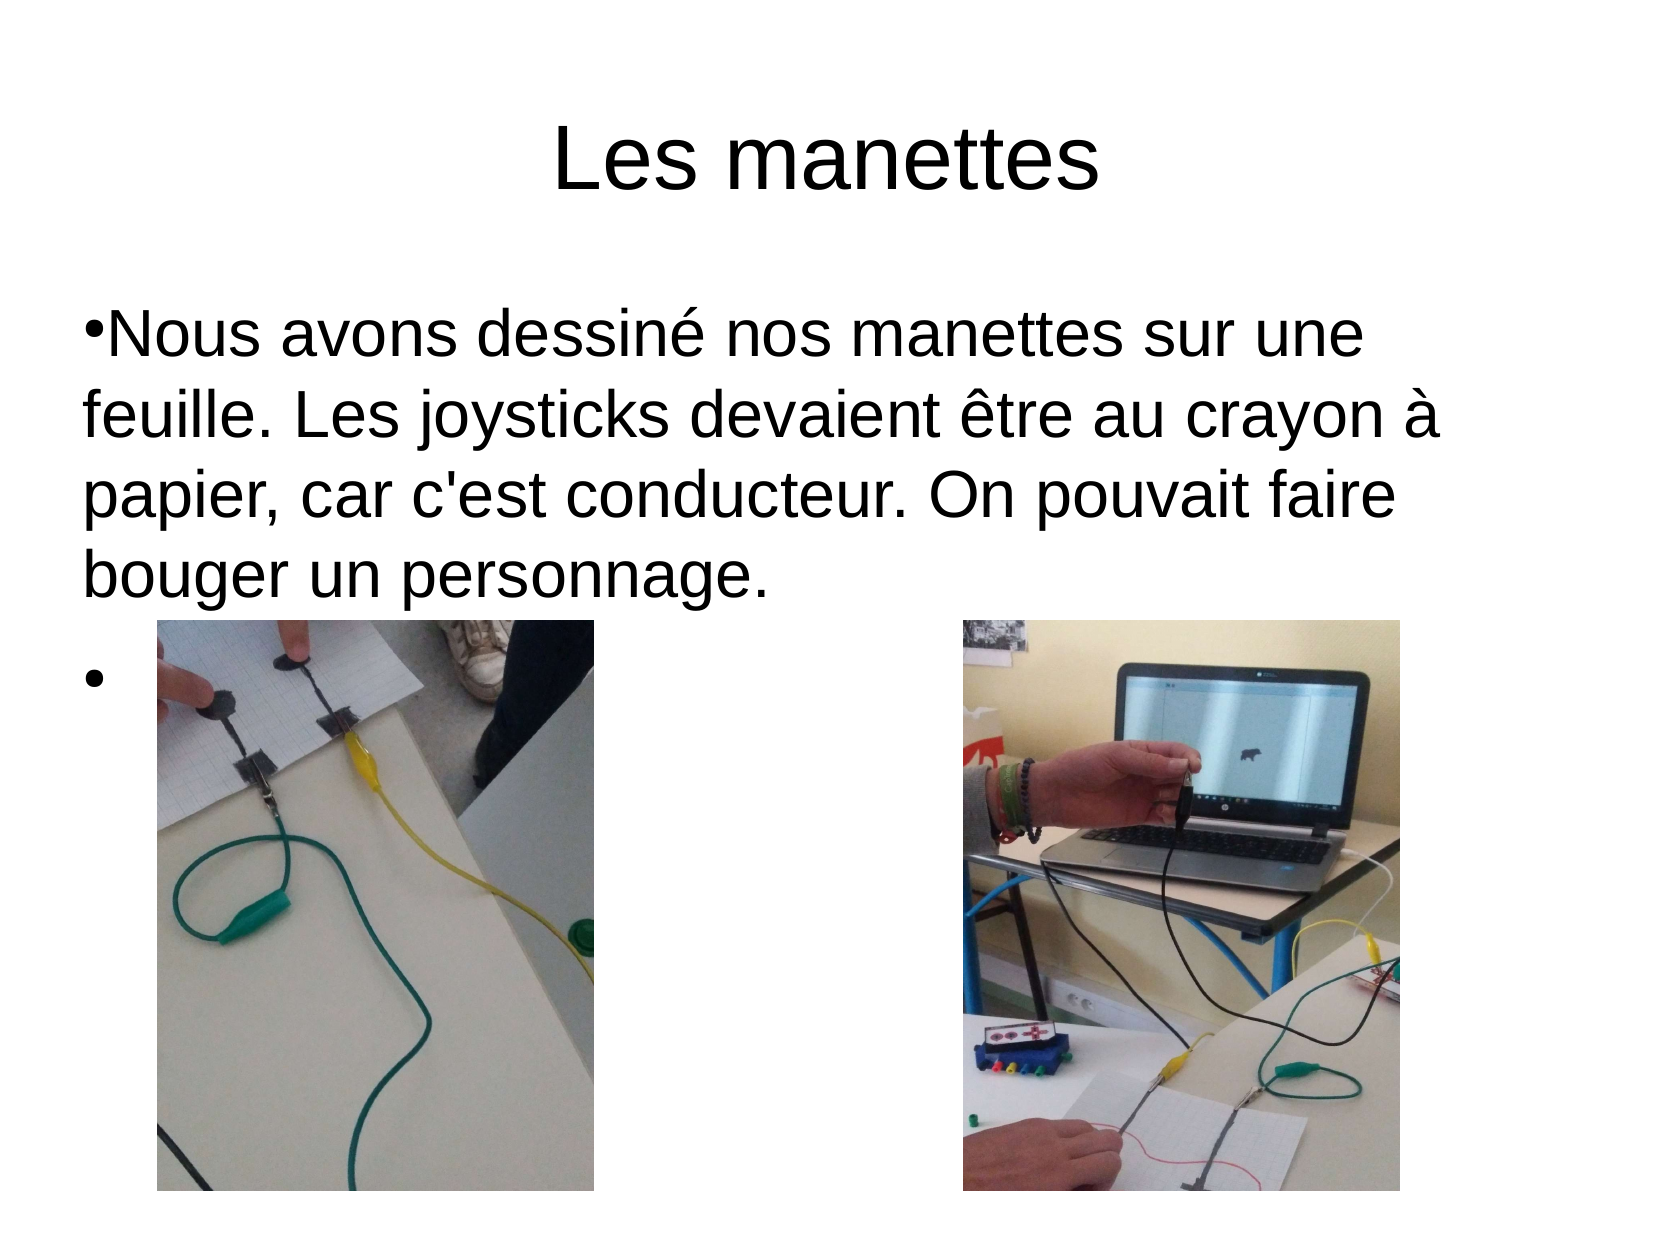

# Les manettes
Nous avons dessiné nos manettes sur une feuille. Les joysticks devaient être au crayon à papier, car c'est conducteur. On pouvait faire bouger un personnage.